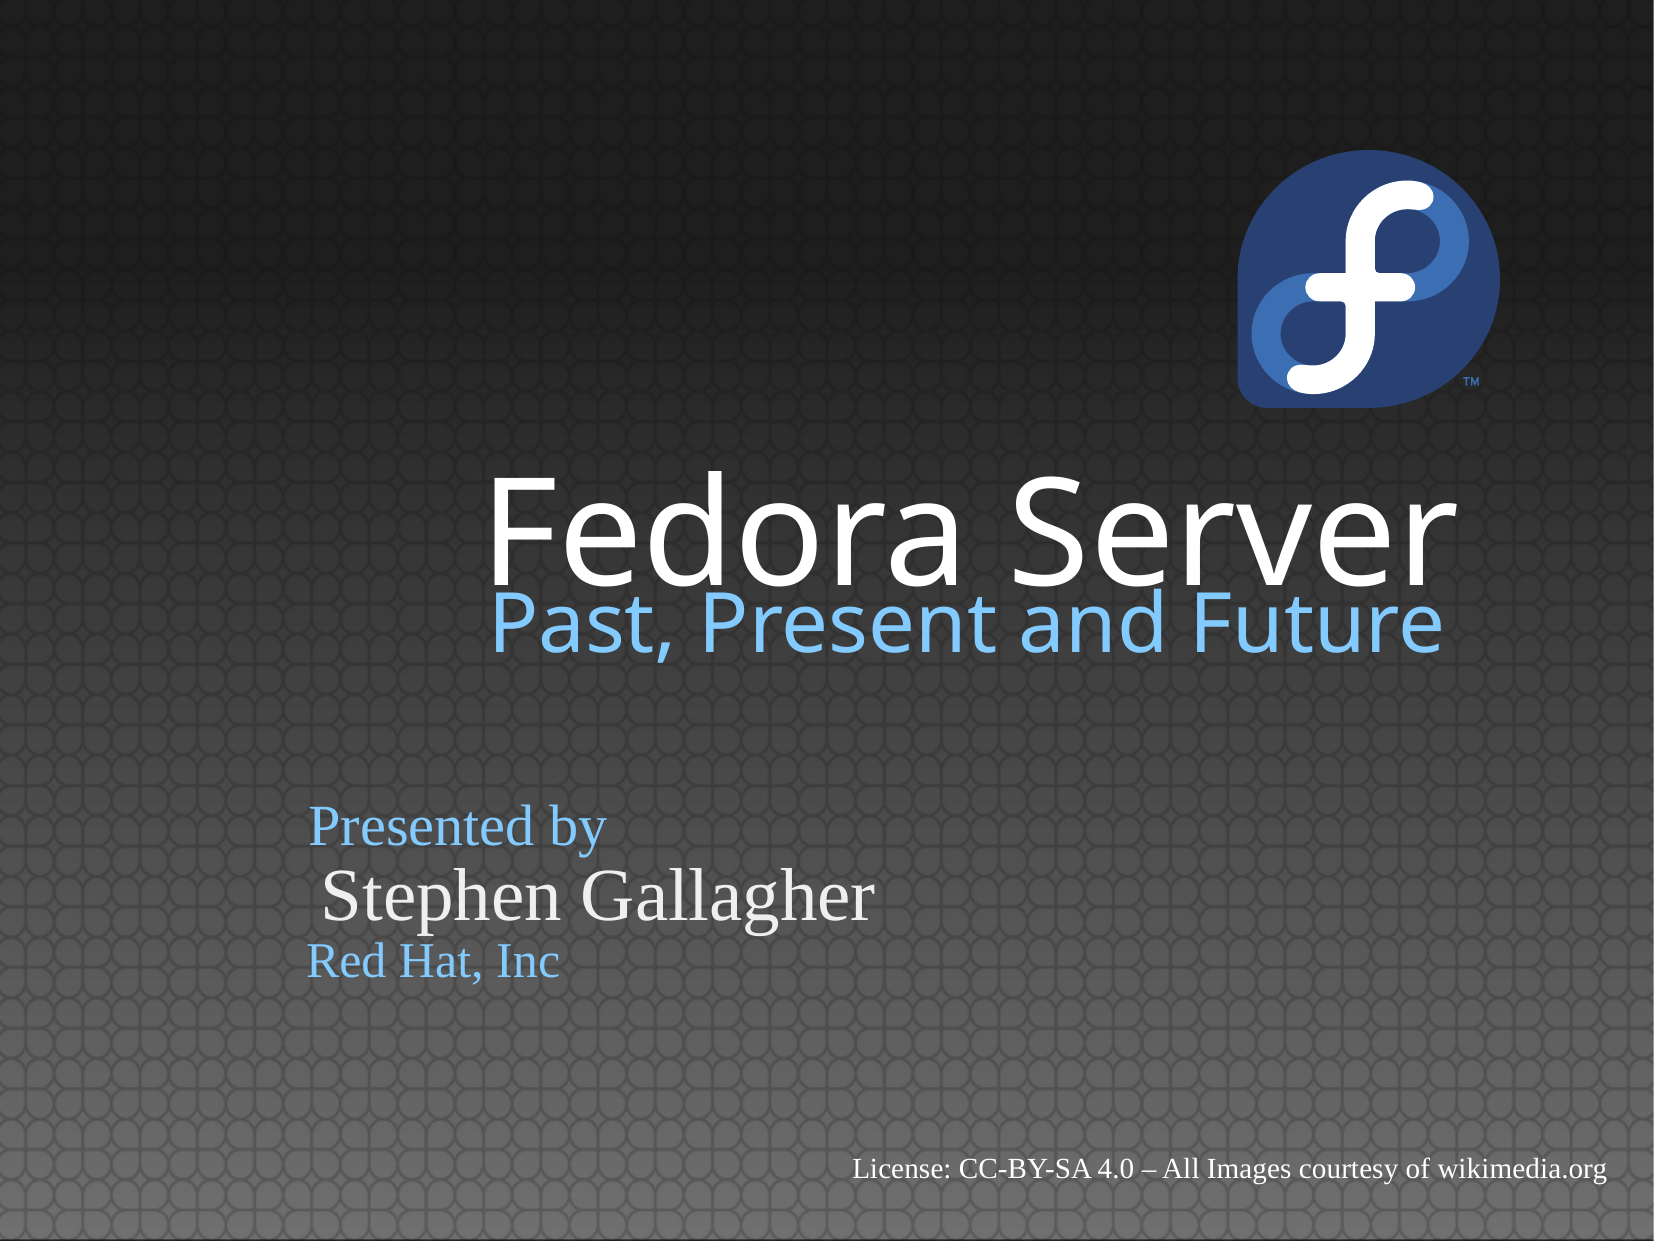

Fedora Server
# Past, Present and Future
Presented by
Stephen Gallagher
Red Hat, Inc
License: CC-BY-SA 4.0 – All Images courtesy of wikimedia.org